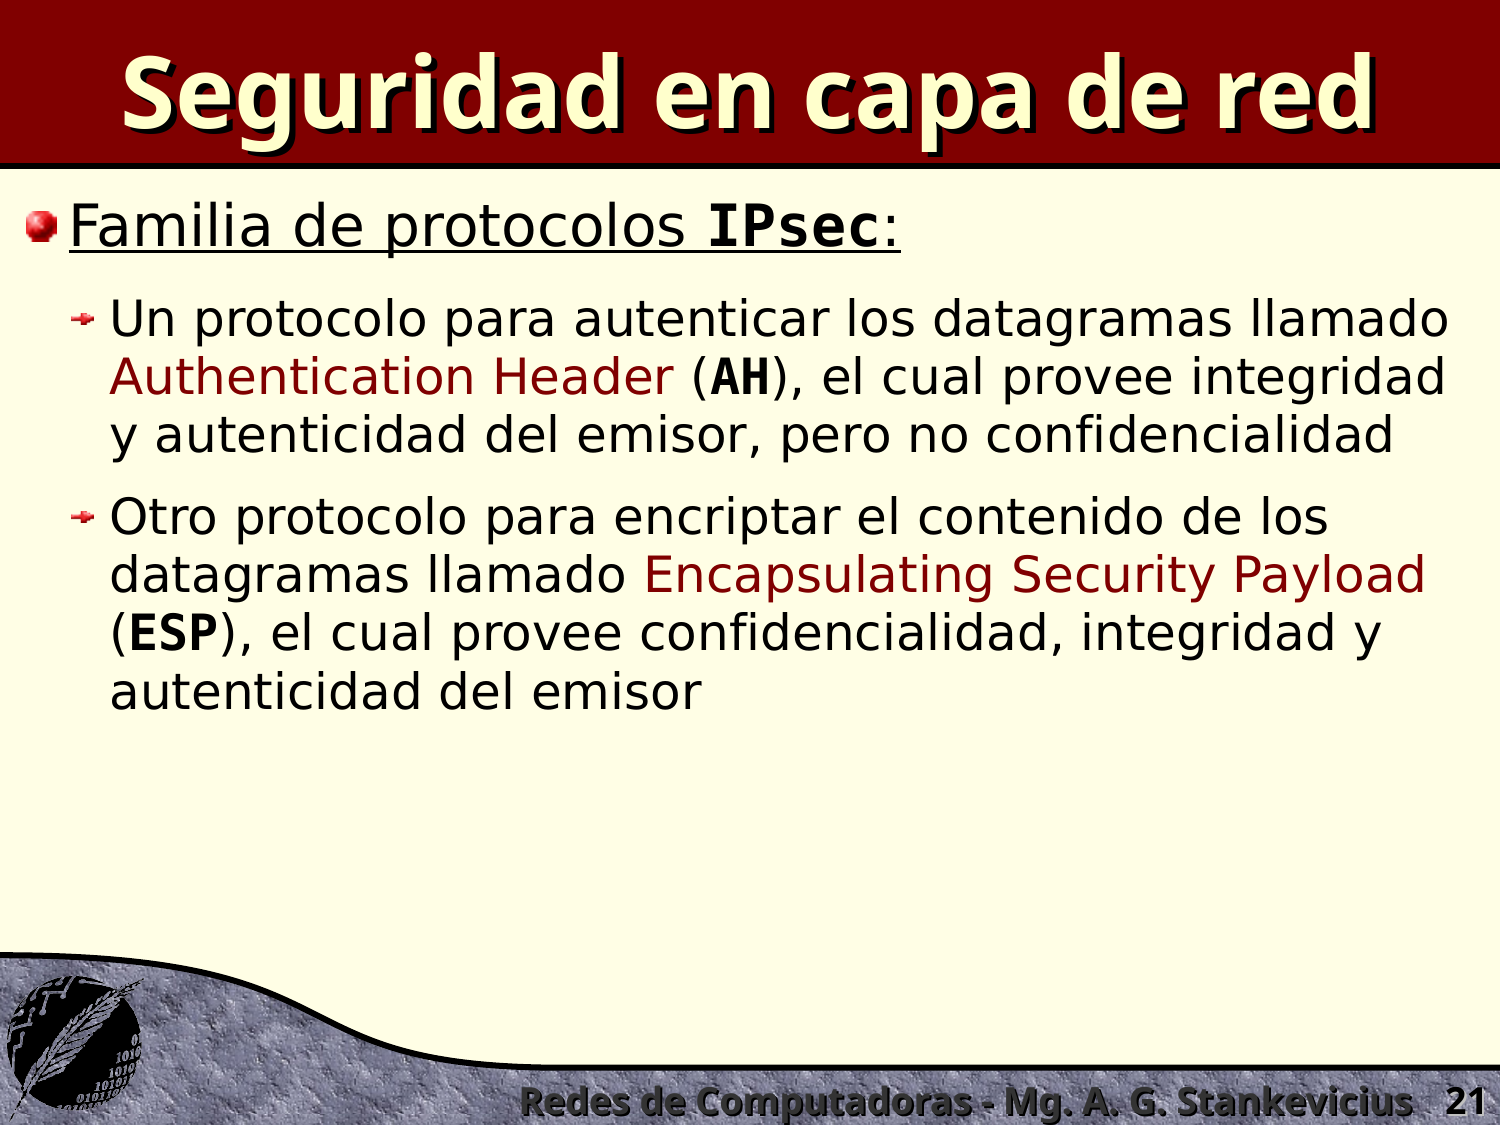

# Seguridad en capa de red
Familia de protocolos IPsec:
Un protocolo para autenticar los datagramas llamado Authentication Header (AH), el cual provee integridad y autenticidad del emisor, pero no confidencialidad
Otro protocolo para encriptar el contenido de los datagramas llamado Encapsulating Security Payload (ESP), el cual provee confidencialidad, integridad y autenticidad del emisor
21